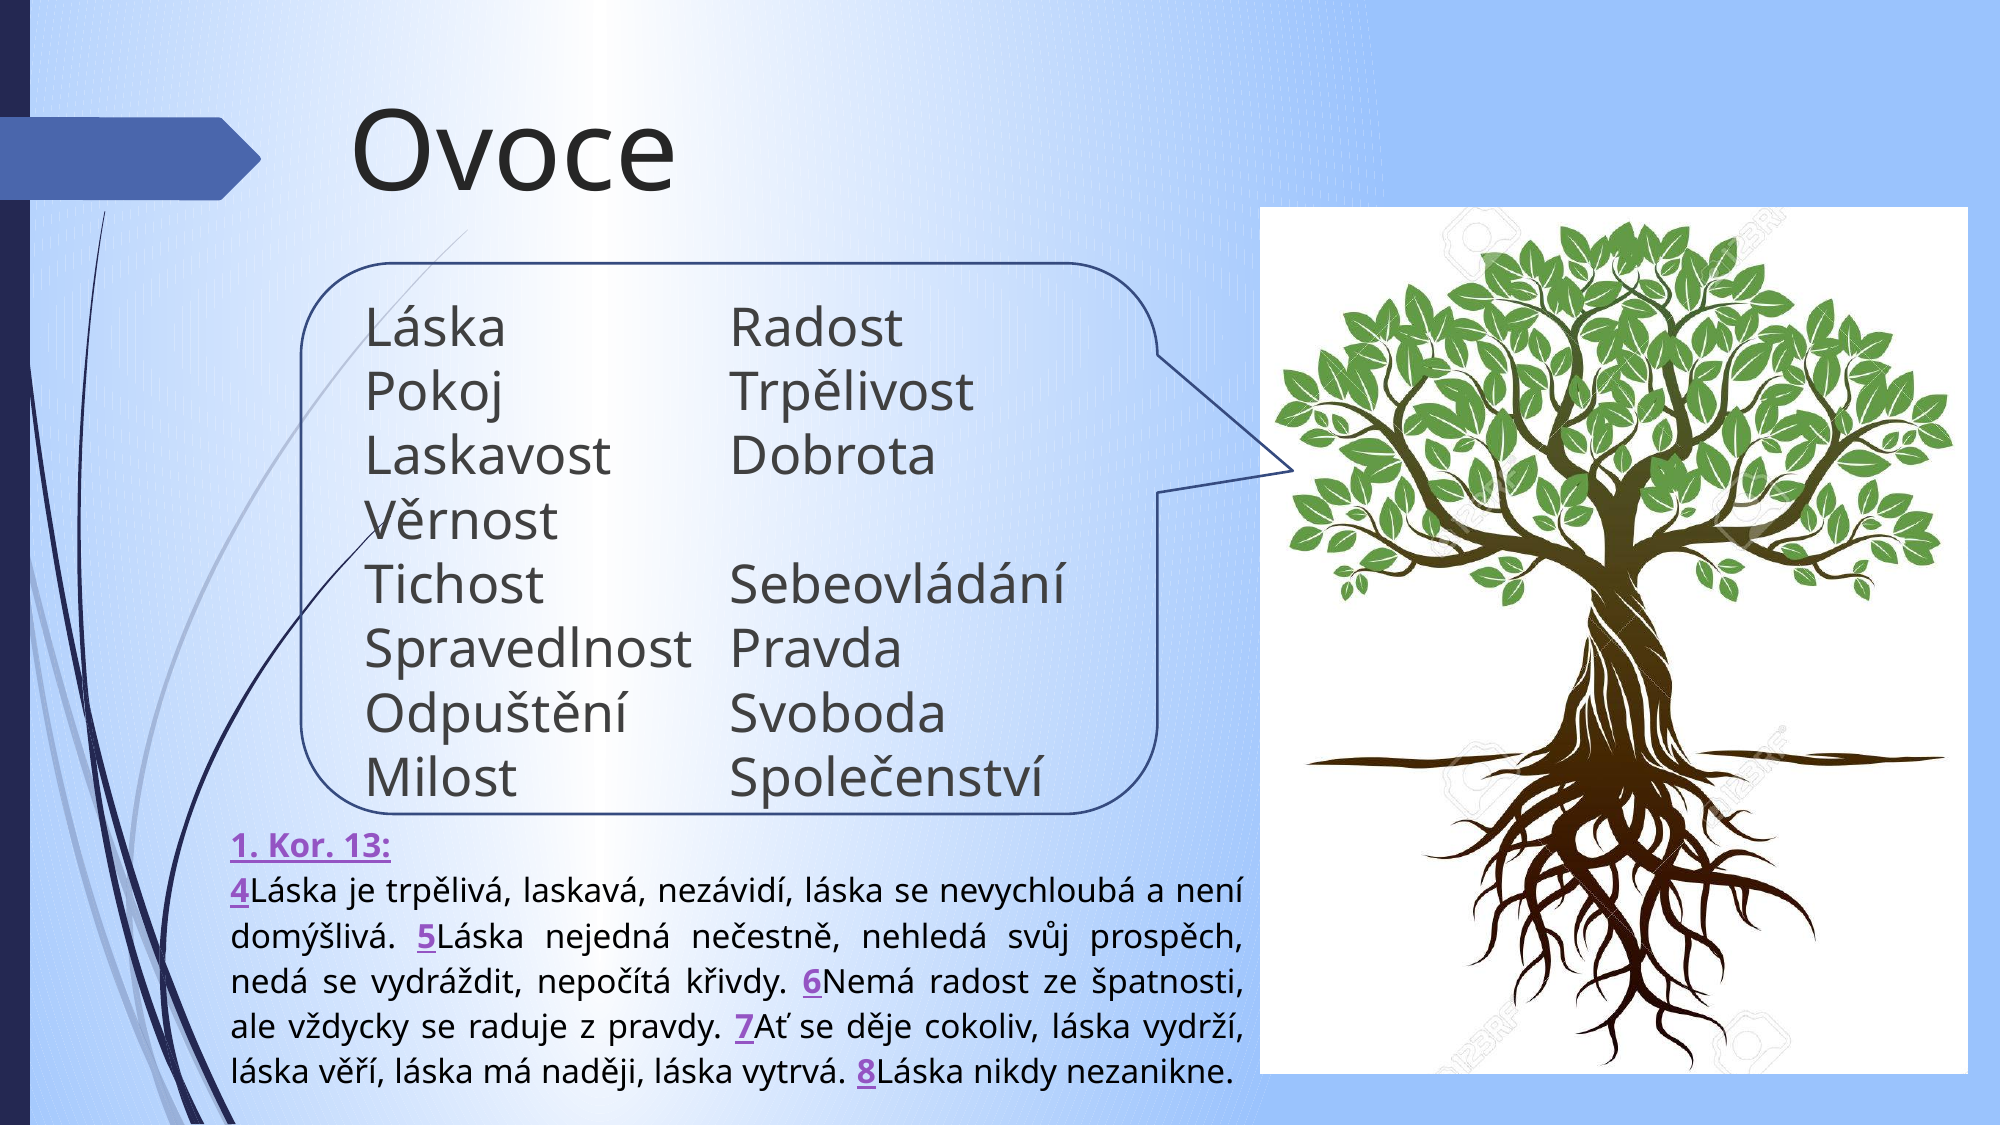

# Ovoce
Láska								 		Radost
Pokoj					 		Trpělivost
Laskavost			Dobrota 		Věrnost
Tichost 					 		Sebeovládání
Spravedlnost 	Pravda
Odpuštění		Svoboda					 		Milost					 		Společenství
1. Kor. 13:
4Láska je trpělivá, laskavá, nezávidí, láska se nevychloubá a není domýšlivá. 5Láska nejedná nečestně, nehledá svůj prospěch, nedá se vydráždit, nepočítá křivdy. 6Nemá radost ze špatnosti, ale vždycky se raduje z pravdy. 7Ať se děje cokoliv, láska vydrží, láska věří, láska má naději, láska vytrvá. 8Láska nikdy nezanikne.